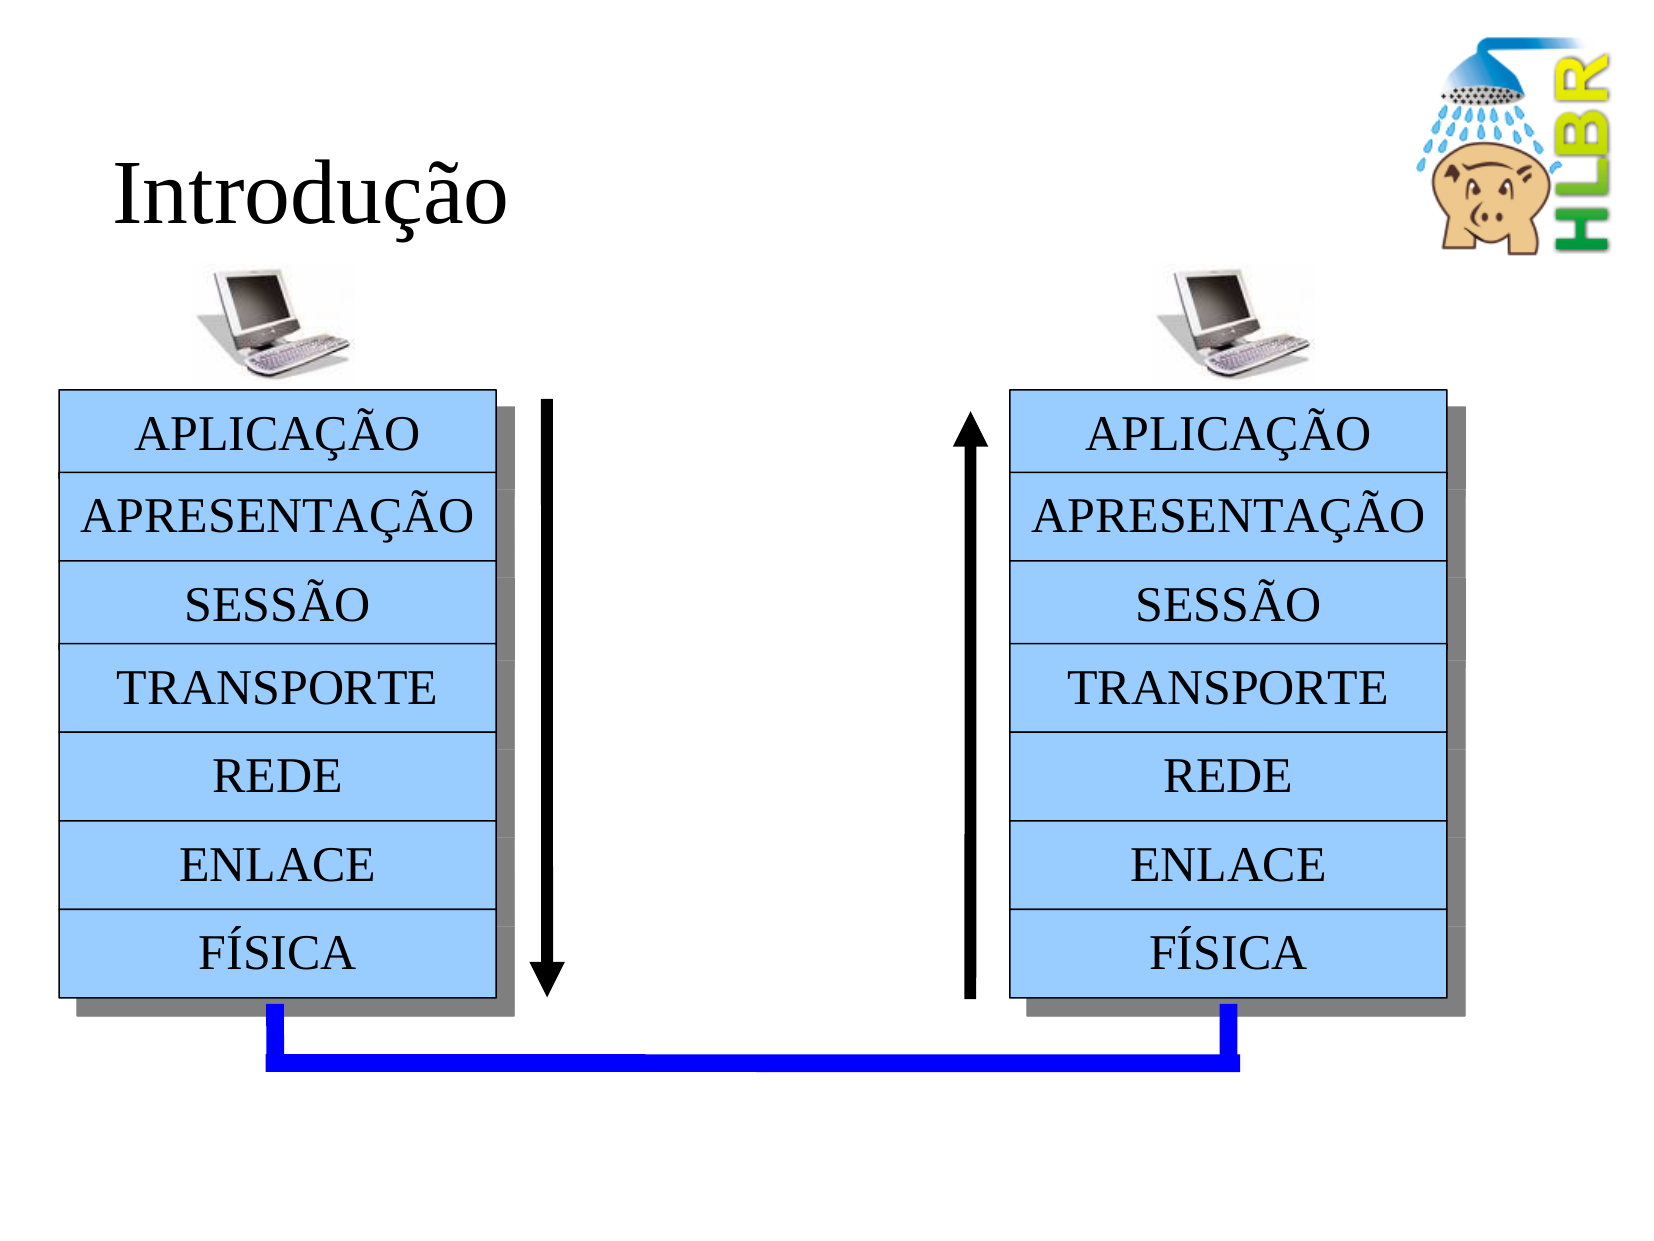

# Introdução
APLICAÇÃO
APRESENTAÇÃO
SESSÃO
TRANSPORTE
REDE
ENLACE
FÍSICA
APLICAÇÃO
APRESENTAÇÃO
SESSÃO
TRANSPORTE
REDE
ENLACE
FÍSICA